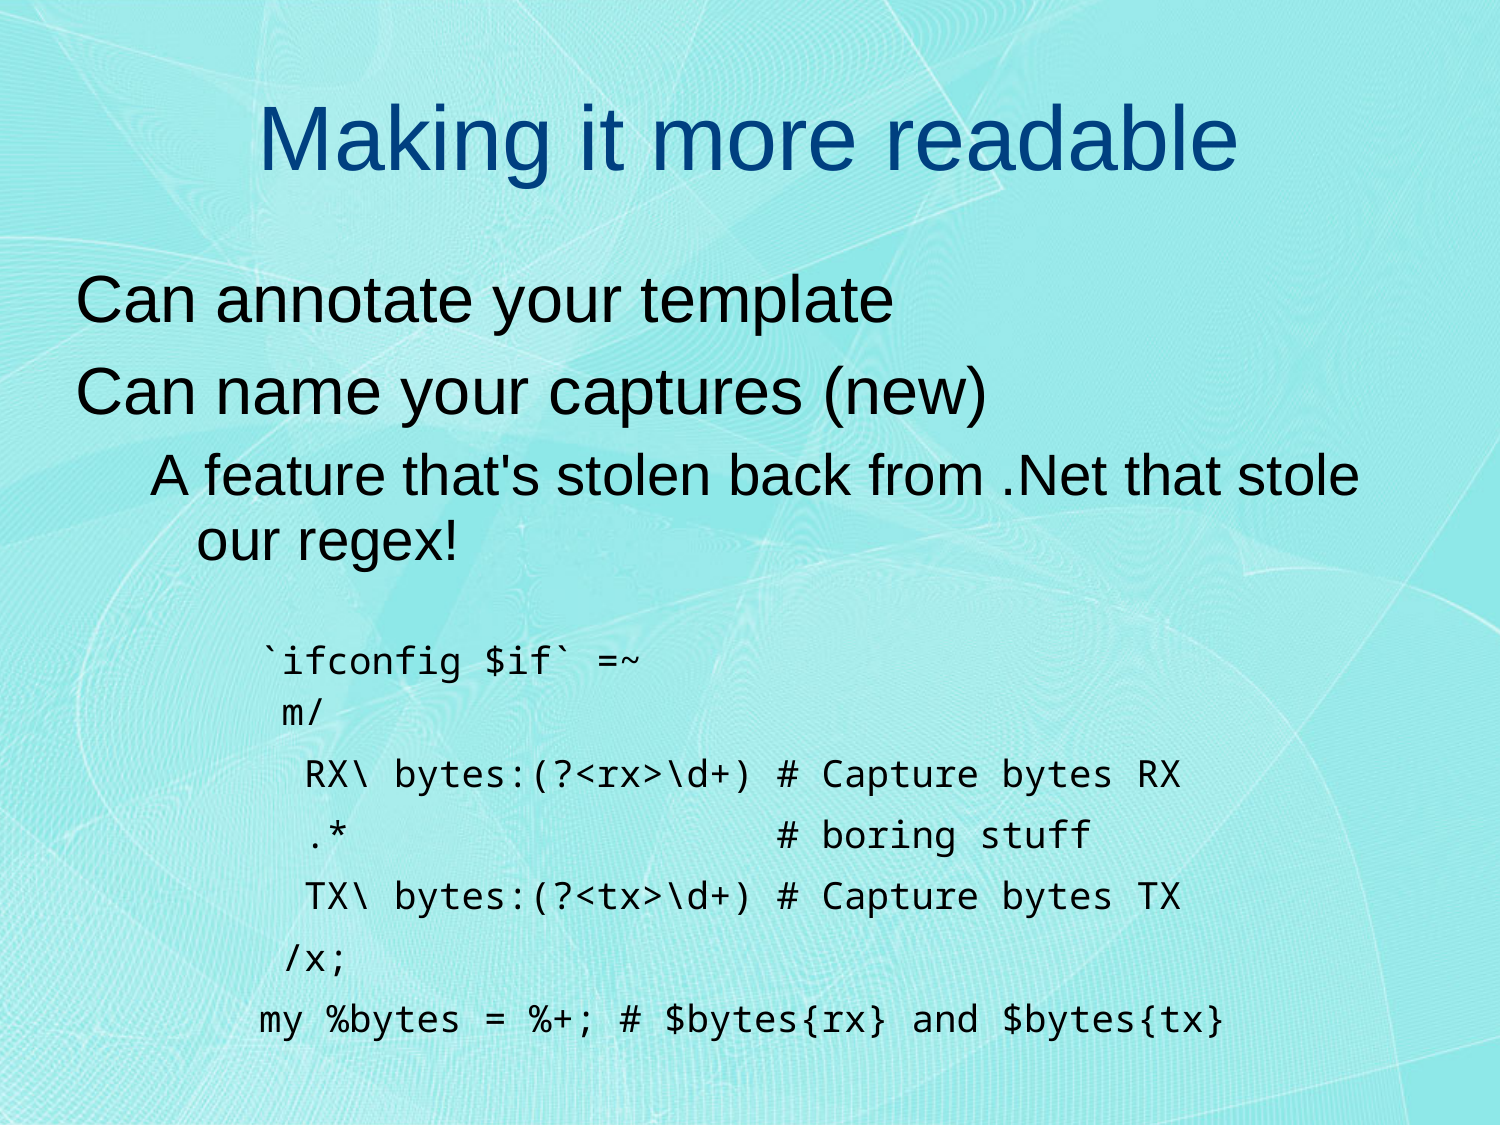

# Making it more readable
Can annotate your template
Can name your captures (new)
A feature that's stolen back from .Net that stole our regex!
`ifconfig $if` =~
 m/
 RX\ bytes:(?<rx>\d+) # Capture bytes RX
 .* # boring stuff
 TX\ bytes:(?<tx>\d+) # Capture bytes TX
 /x;
my %bytes = %+; # $bytes{rx} and $bytes{tx}